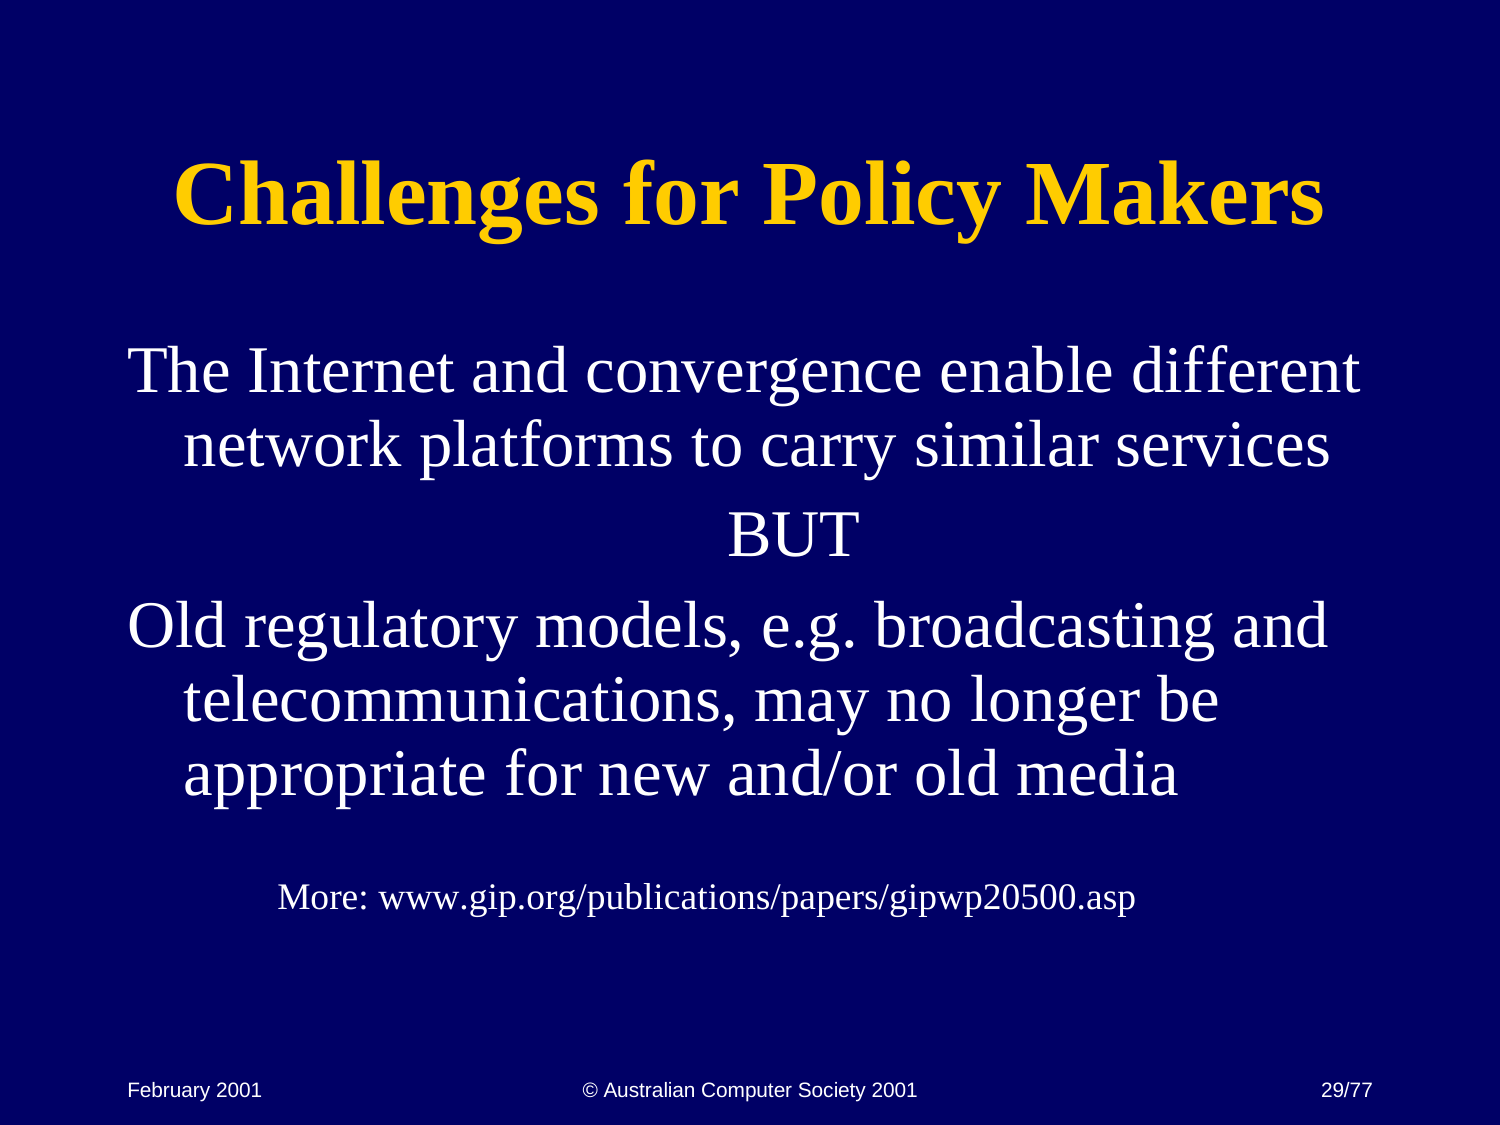

# Challenges for Policy Makers
The Internet and convergence enable different network platforms to carry similar services
					BUT
Old regulatory models, e.g. broadcasting and telecommunications, may no longer be appropriate for new and/or old media
		More: www.gip.org/publications/papers/gipwp20500.asp
February 2001
© Australian Computer Society 2001
29